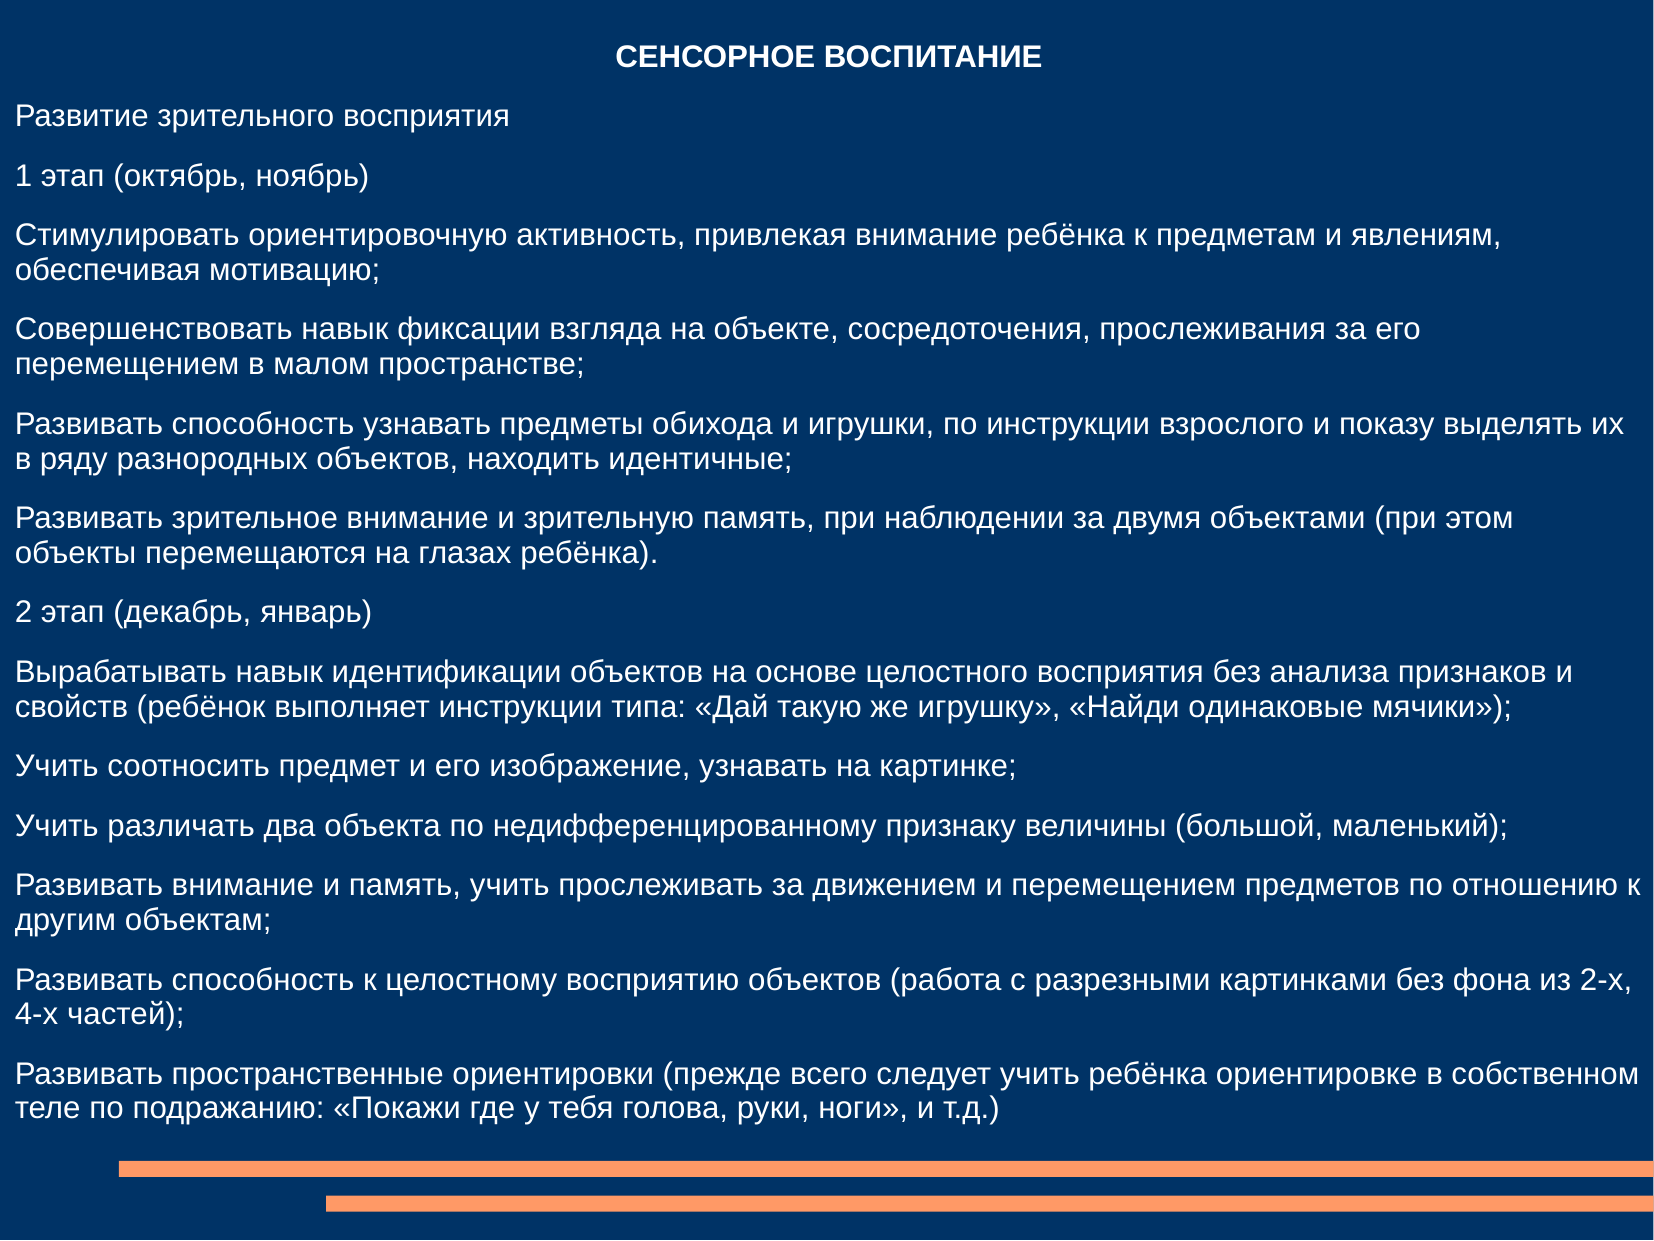

#
СЕНСОРНОЕ ВОСПИТАНИЕ
Развитие зрительного восприятия
1 этап (октябрь, ноябрь)
Стимулировать ориентировочную активность, привлекая внимание ребёнка к предметам и явлениям, обеспечивая мотивацию;
Совершенствовать навык фиксации взгляда на объекте, сосредоточения, прослеживания за его перемещением в малом пространстве;
Развивать способность узнавать предметы обихода и игрушки, по инструкции взрослого и показу выделять их в ряду разнородных объектов, находить идентичные;
Развивать зрительное внимание и зрительную память, при наблюдении за двумя объектами (при этом объекты перемещаются на глазах ребёнка).
2 этап (декабрь, январь)
Вырабатывать навык идентификации объектов на основе целостного восприятия без анализа признаков и свойств (ребёнок выполняет инструкции типа: «Дай такую же игрушку», «Найди одинаковые мячики»);
Учить соотносить предмет и его изображение, узнавать на картинке;
Учить различать два объекта по недифференцированному признаку величины (большой, маленький);
Развивать внимание и память, учить прослеживать за движением и перемещением предметов по отношению к другим объектам;
Развивать способность к целостному восприятию объектов (работа с разрезными картинками без фона из 2-х, 4-х частей);
Развивать пространственные ориентировки (прежде всего следует учить ребёнка ориентировке в собственном теле по подражанию: «Покажи где у тебя голова, руки, ноги», и т.д.)